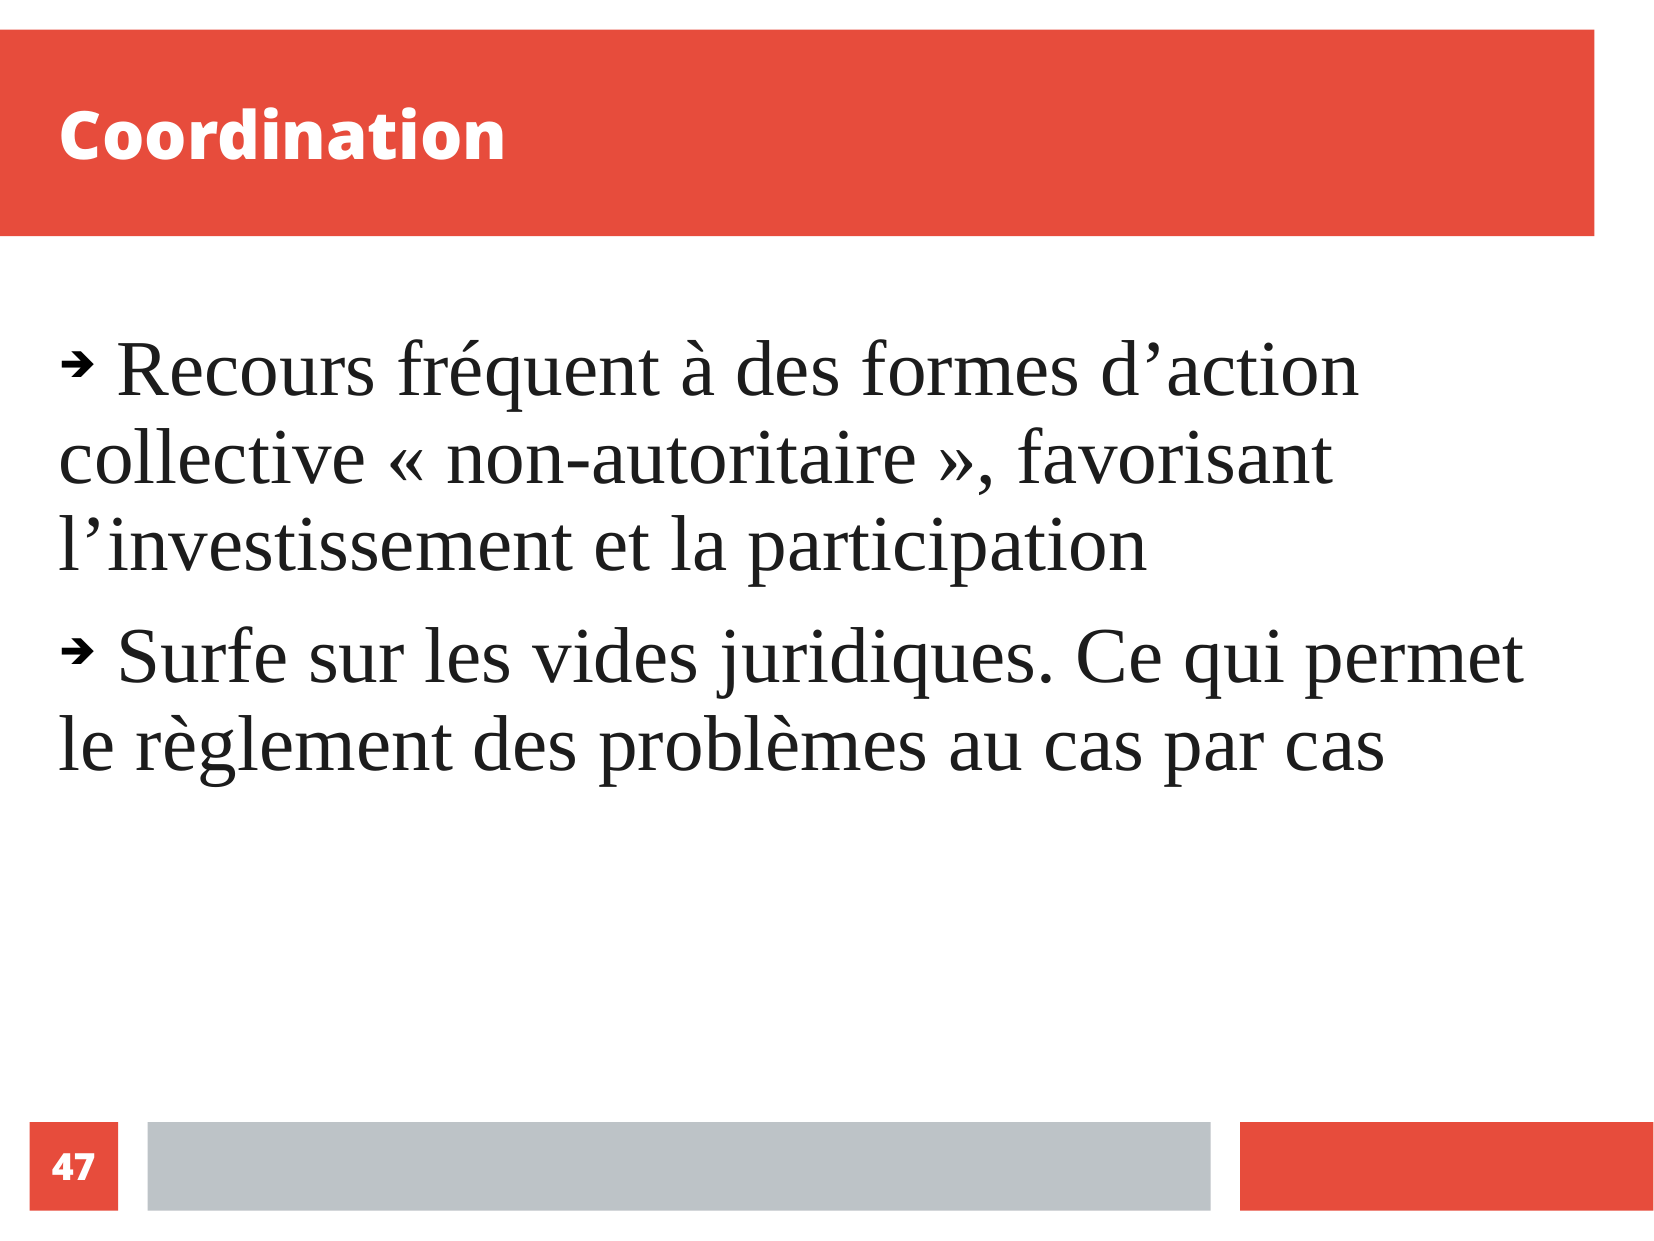

# Coordination
 Recours fréquent à des formes d’action collective « non-autoritaire », favorisant l’investissement et la participation
 Surfe sur les vides juridiques. Ce qui permet le règlement des problèmes au cas par cas
47